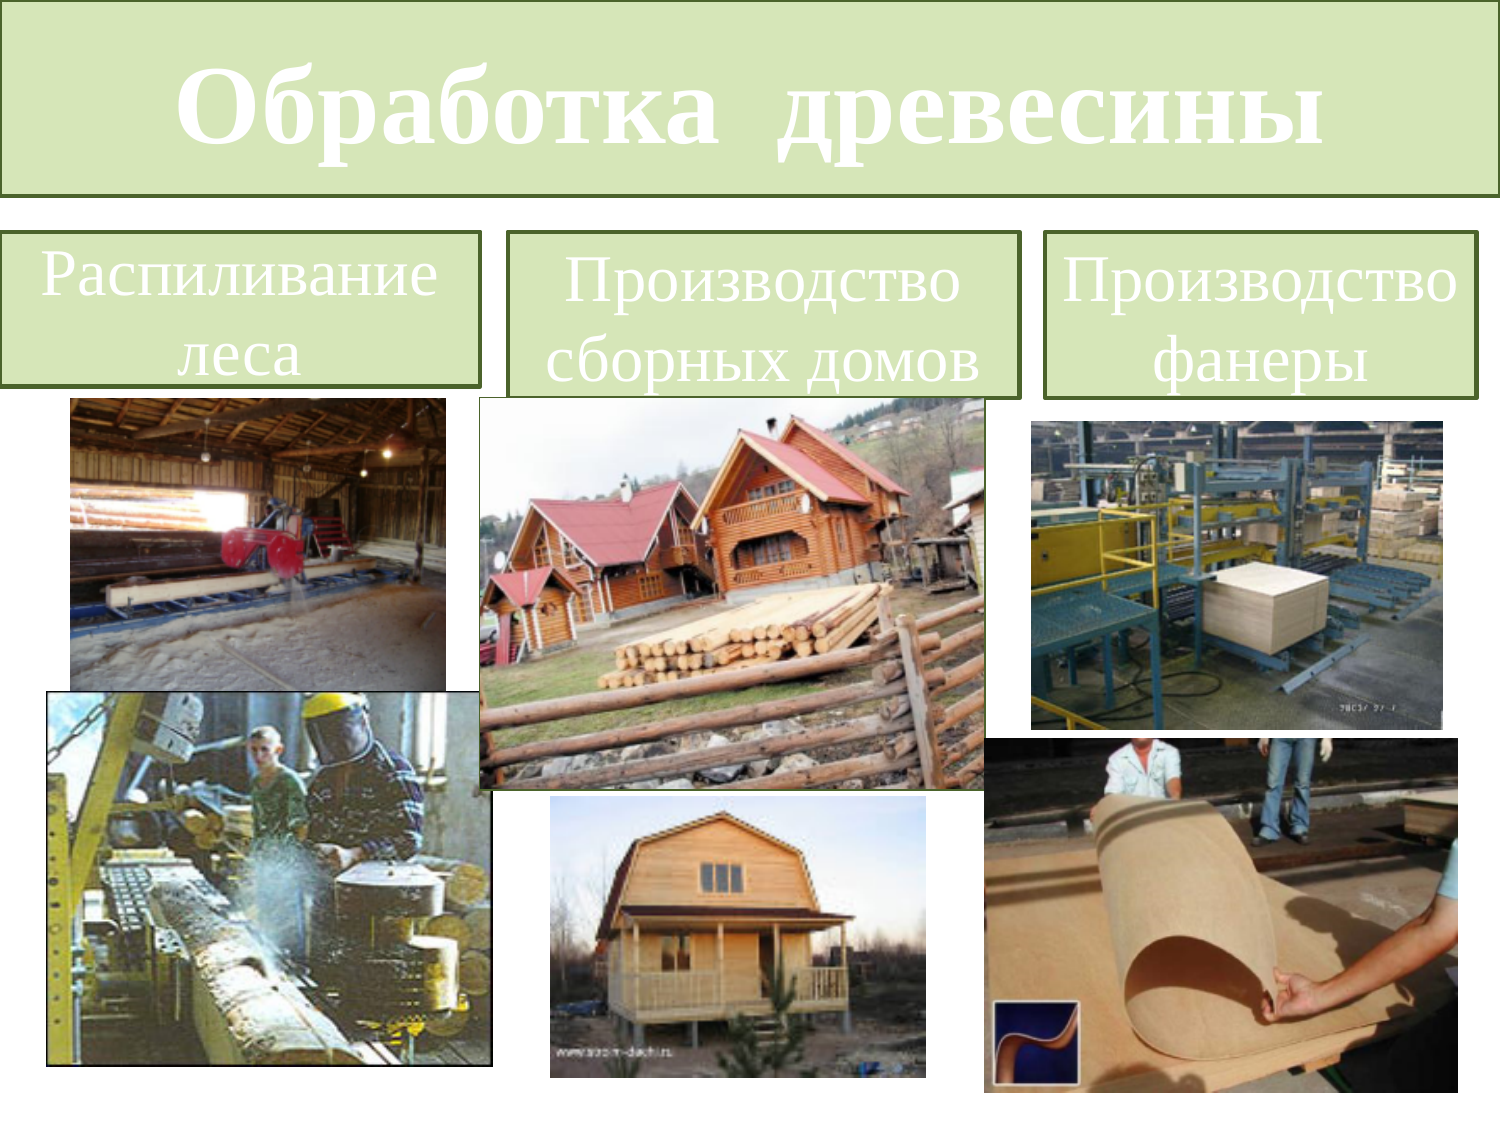

Обработка древесины
Распиливание леса
Производство
сборных домов
Производство фанеры